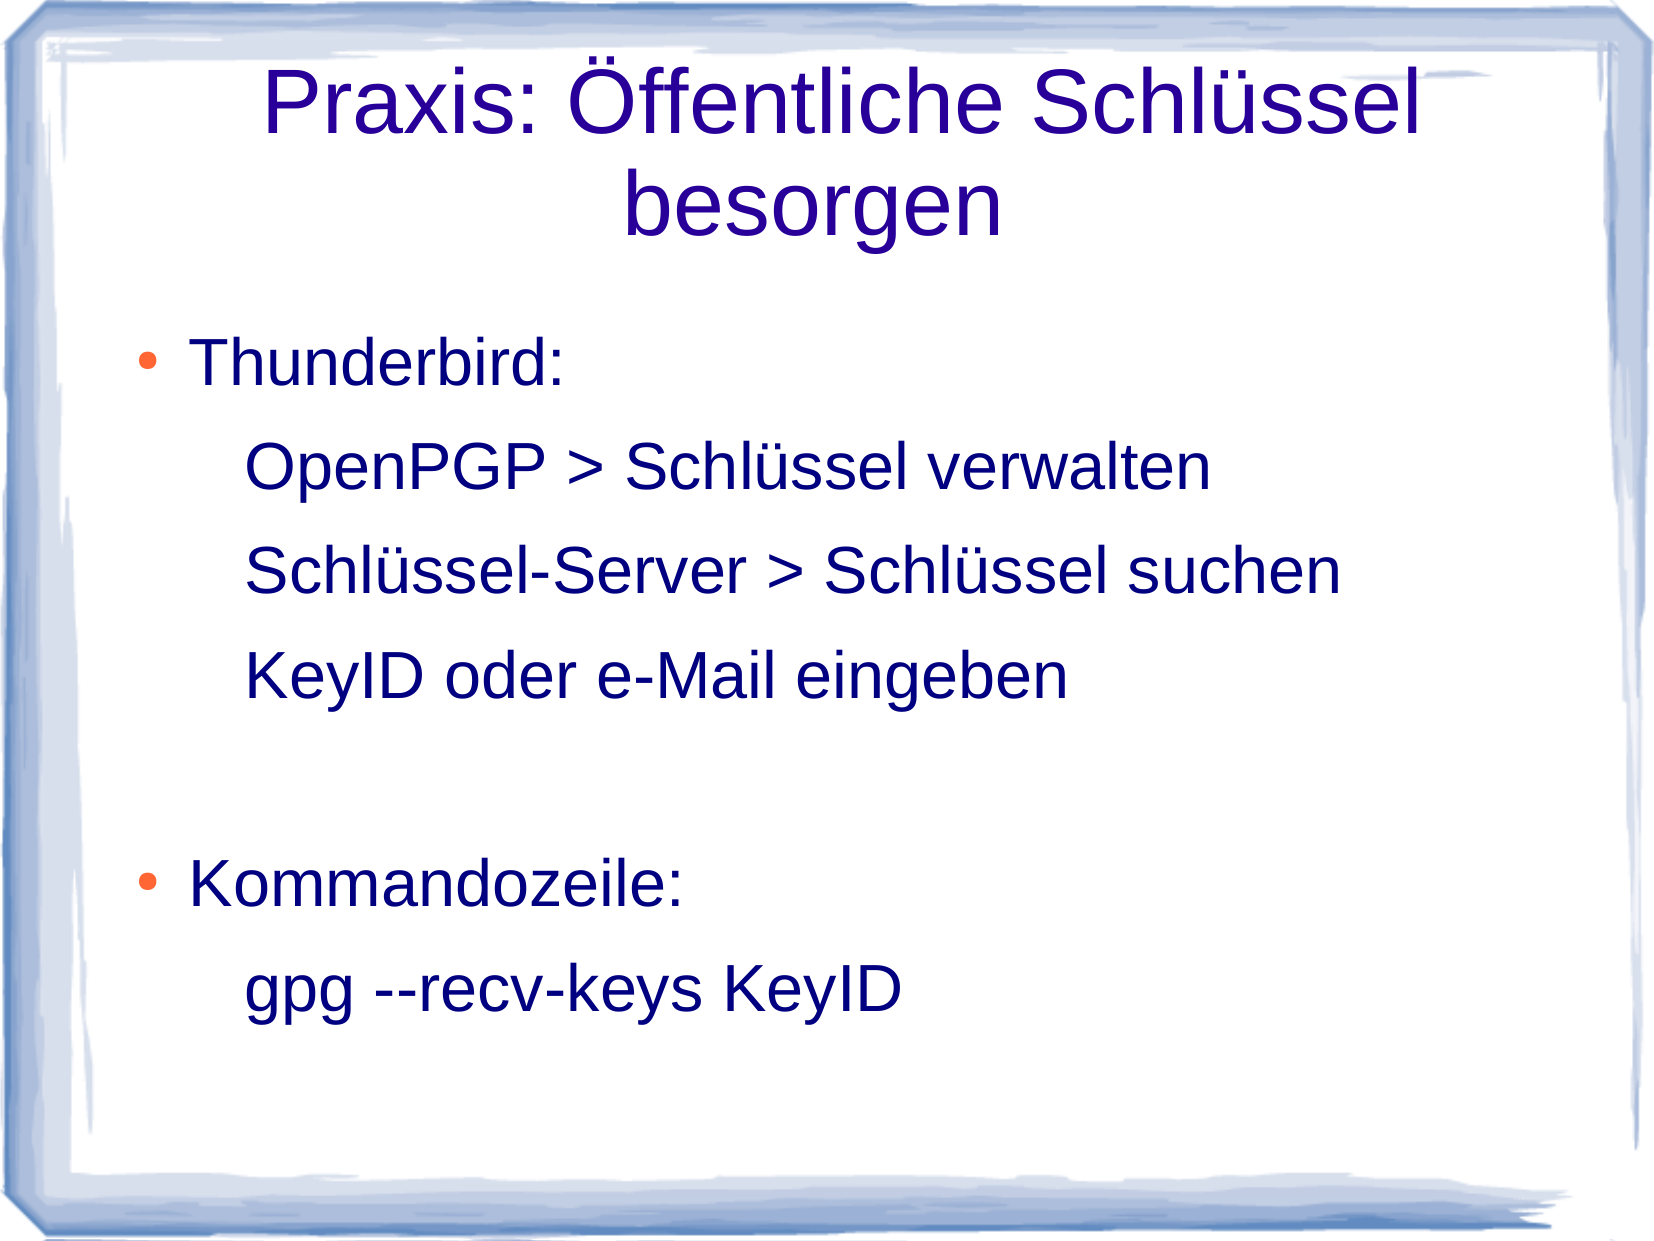

# Praxis: Öffentliche Schlüssel besorgen
Thunderbird:
 OpenPGP > Schlüssel verwalten
 Schlüssel-Server > Schlüssel suchen
 KeyID oder e-Mail eingeben
Kommandozeile:
 gpg --recv-keys KeyID